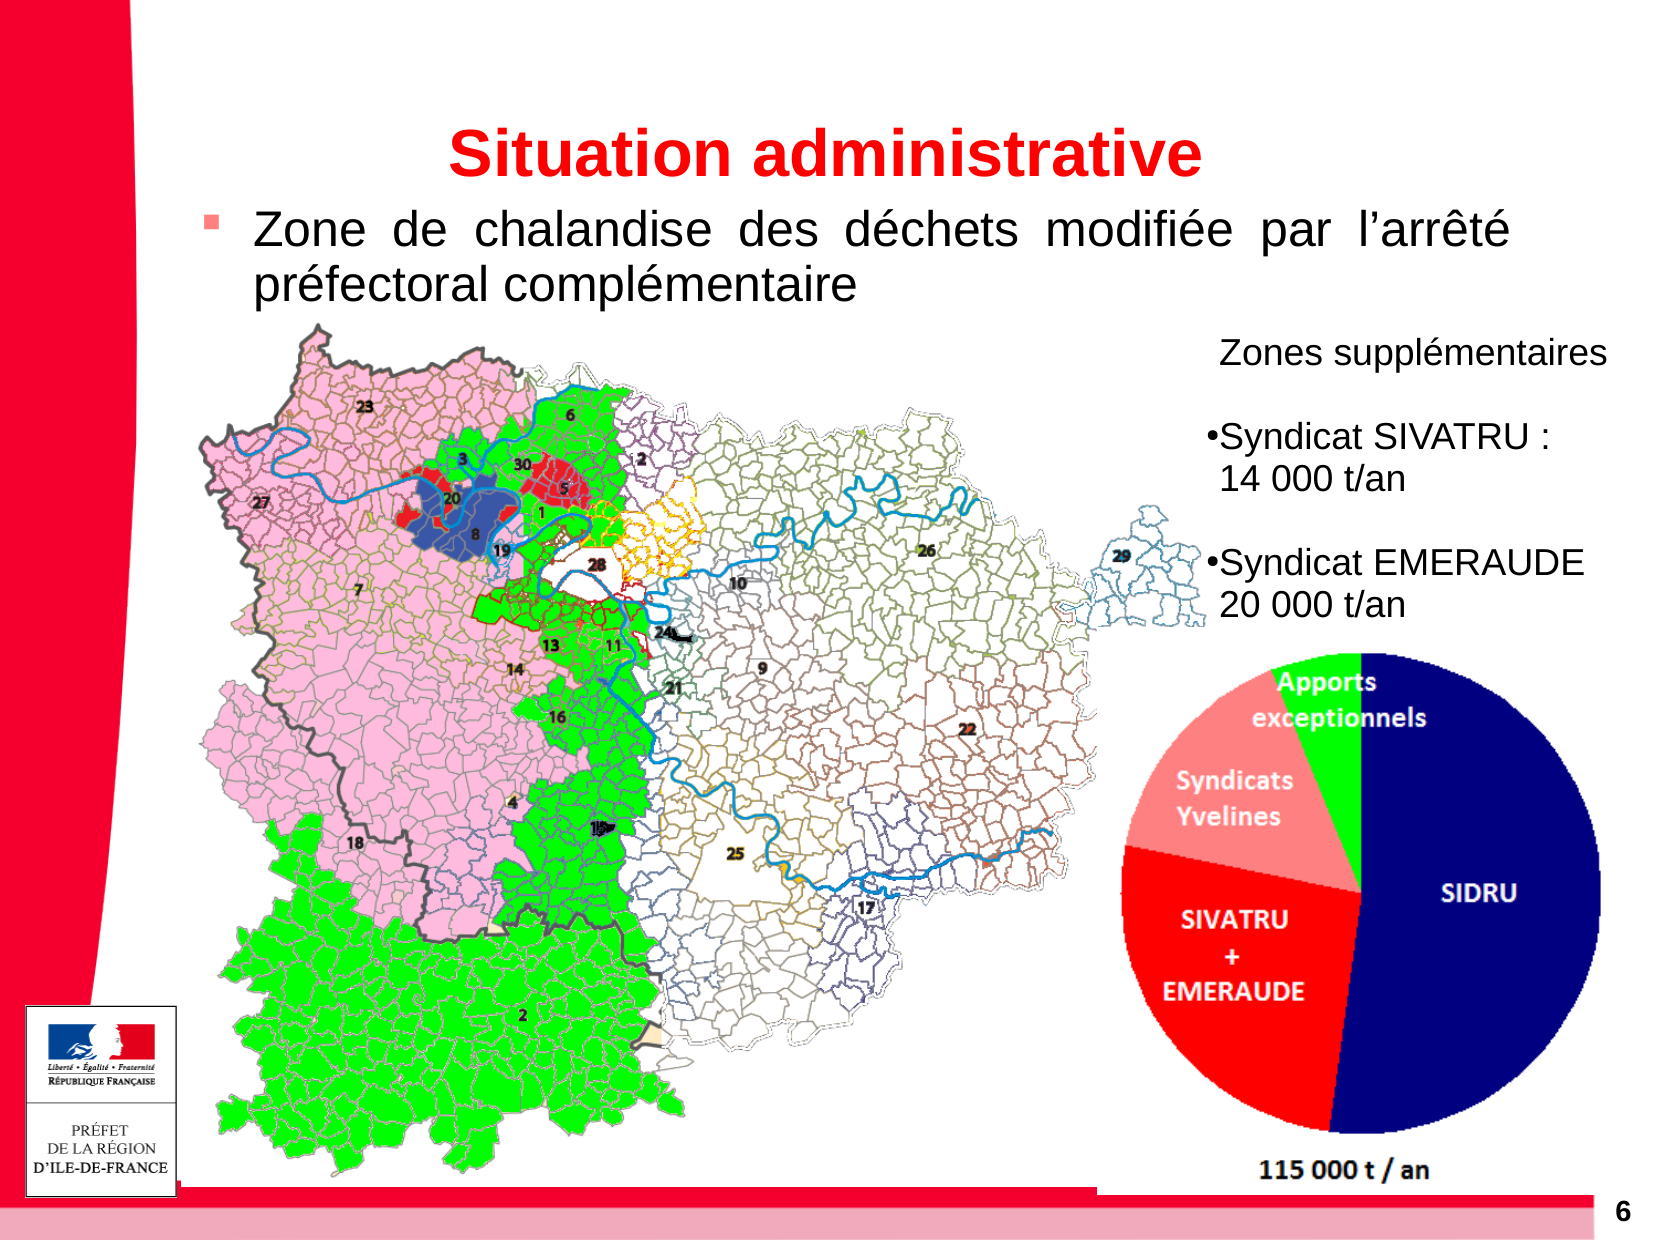

# Situation administrative
Zone de chalandise des déchets modifiée par l’arrêté préfectoral complémentaire
Zones supplémentaires
Syndicat SIVATRU :
14 000 t/an
Syndicat EMERAUDE
20 000 t/an
6